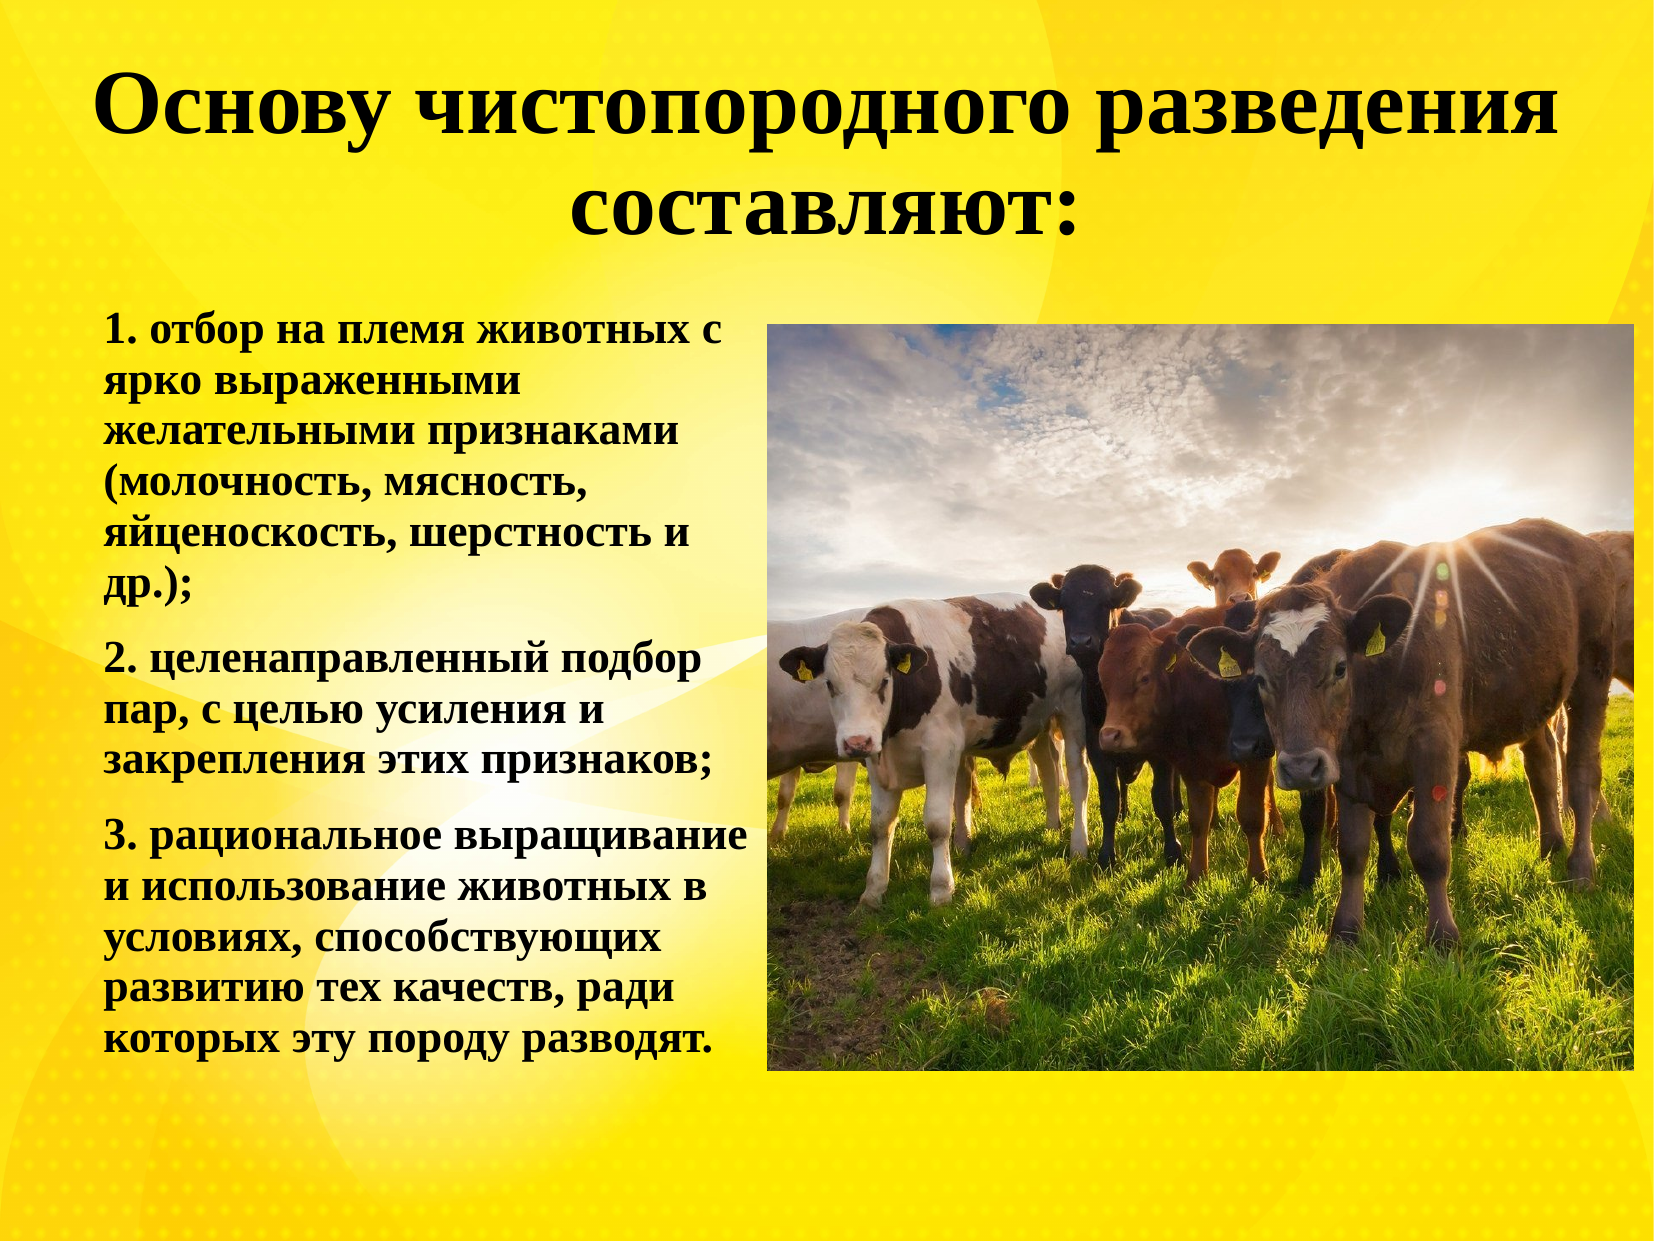

# Основу чистопородного разведения составляют:
1. отбор на племя животных с ярко выраженными желательными признаками (молочность, мясность, яйценоскость, шерстность и др.);
2. целенаправленный подбор пар, с целью усиления и закрепления этих признаков;
3. рациональное выращивание и использование животных в условиях, способствующих развитию тех качеств, ради которых эту породу разводят.